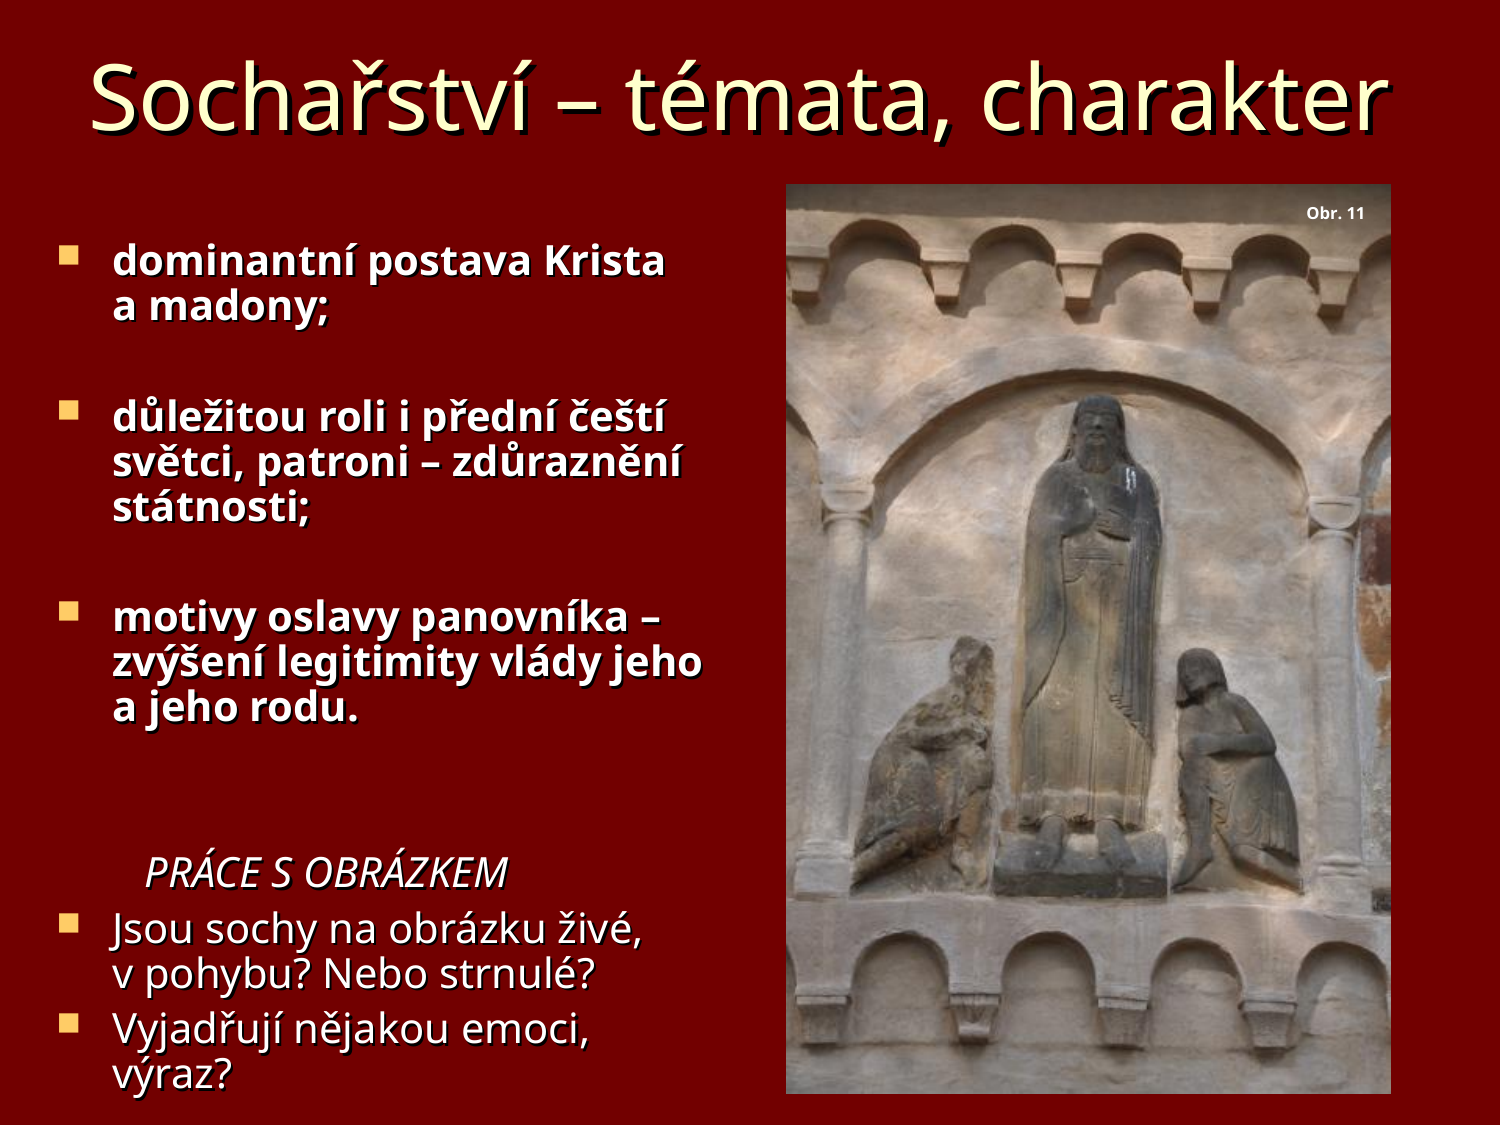

# Sochařství – témata, charakter
Obr. 11
dominantní postava Krista a madony;
důležitou roli i přední čeští světci, patroni – zdůraznění státnosti;
motivy oslavy panovníka – zvýšení legitimity vlády jeho a jeho rodu.
	 PRÁCE S OBRÁZKEM
Jsou sochy na obrázku živé,
v pohybu? Nebo strnulé?
Vyjadřují nějakou emoci, výraz?